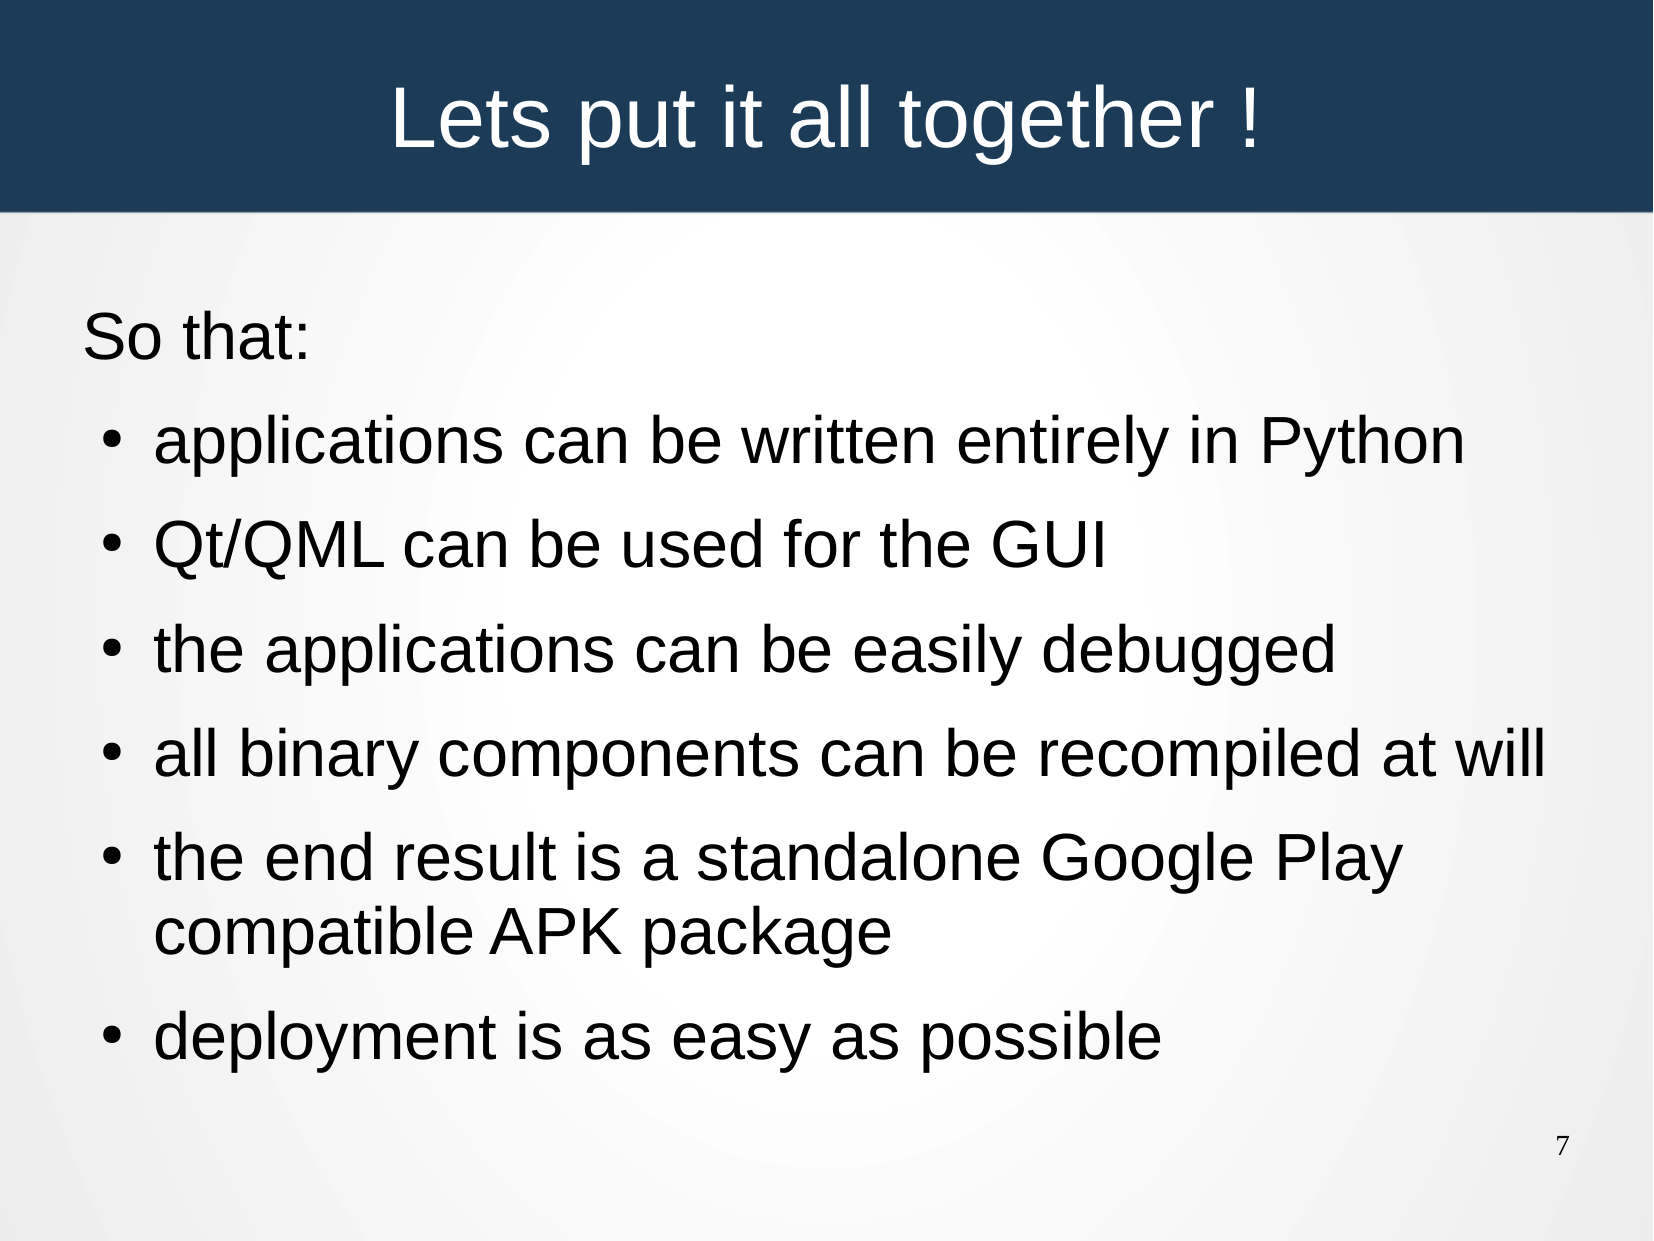

# Lets put it all together !
So that:
applications can be written entirely in Python
Qt/QML can be used for the GUI
the applications can be easily debugged
all binary components can be recompiled at will
the end result is a standalone Google Play compatible APK package
deployment is as easy as possible
7